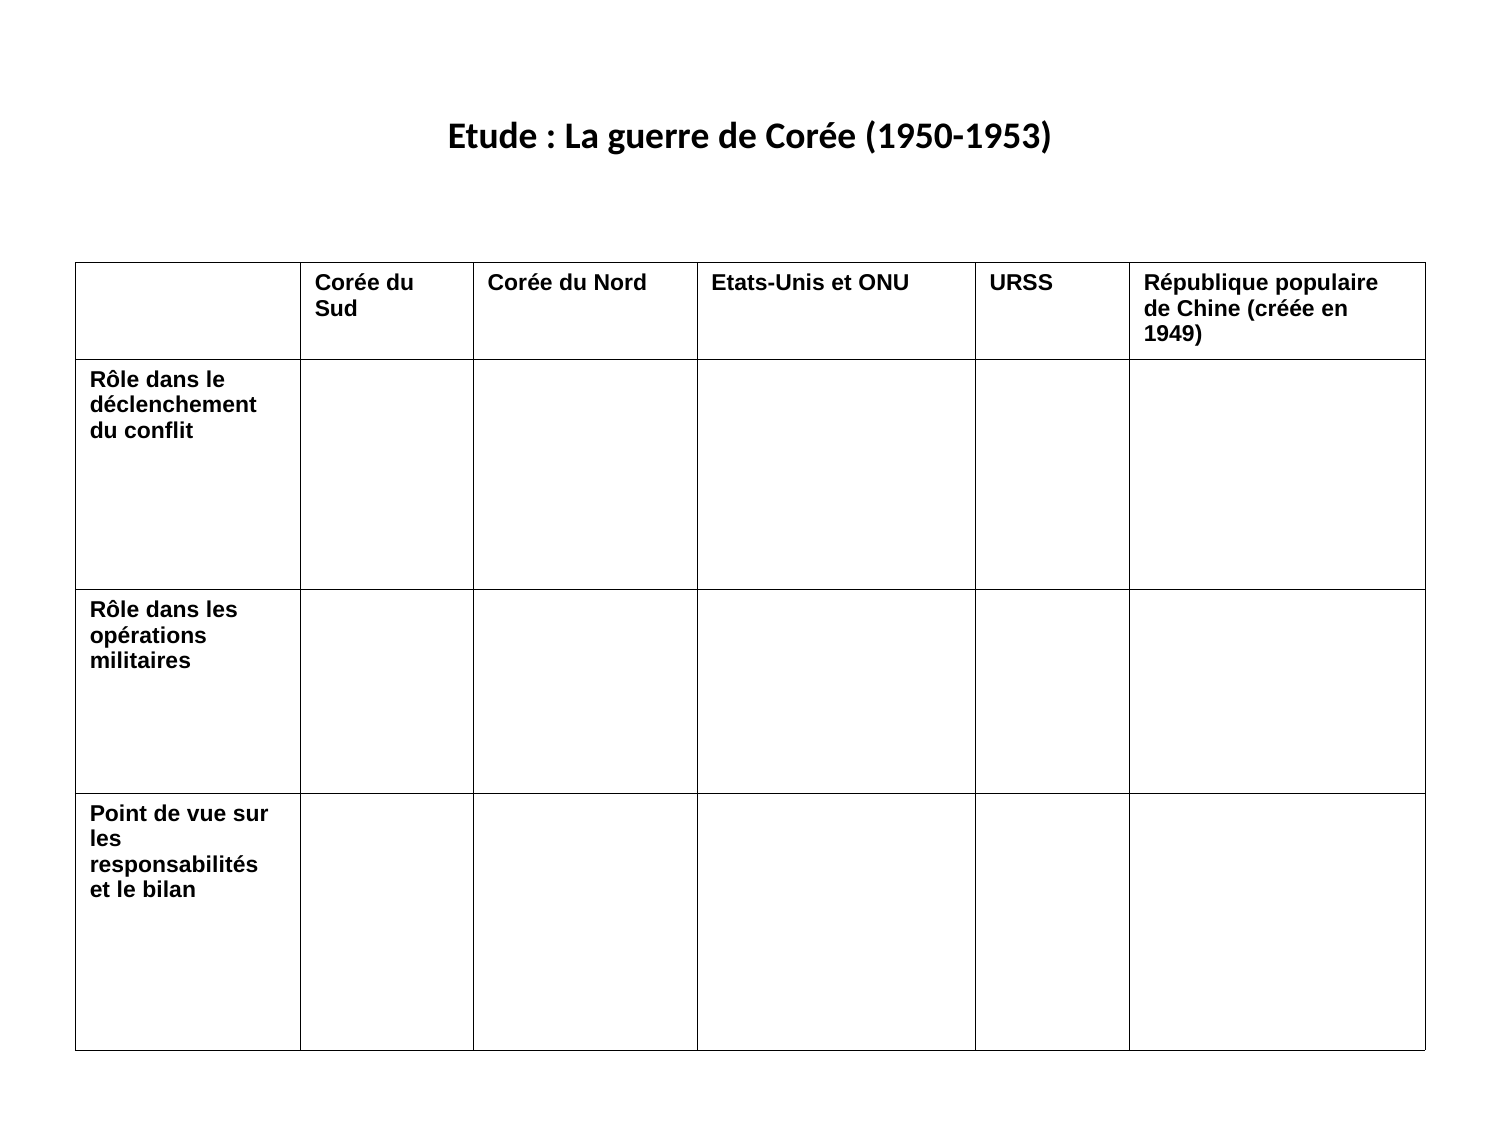

# Etude : La guerre de Corée (1950-1953)
| | Corée du Sud | Corée du Nord | Etats-Unis et ONU | URSS | République populaire de Chine (créée en 1949) |
| --- | --- | --- | --- | --- | --- |
| Rôle dans le déclenchement du conflit | | | | | |
| Rôle dans les opérations militaires | | | | | |
| Point de vue sur les responsabilités et le bilan | | | | | |